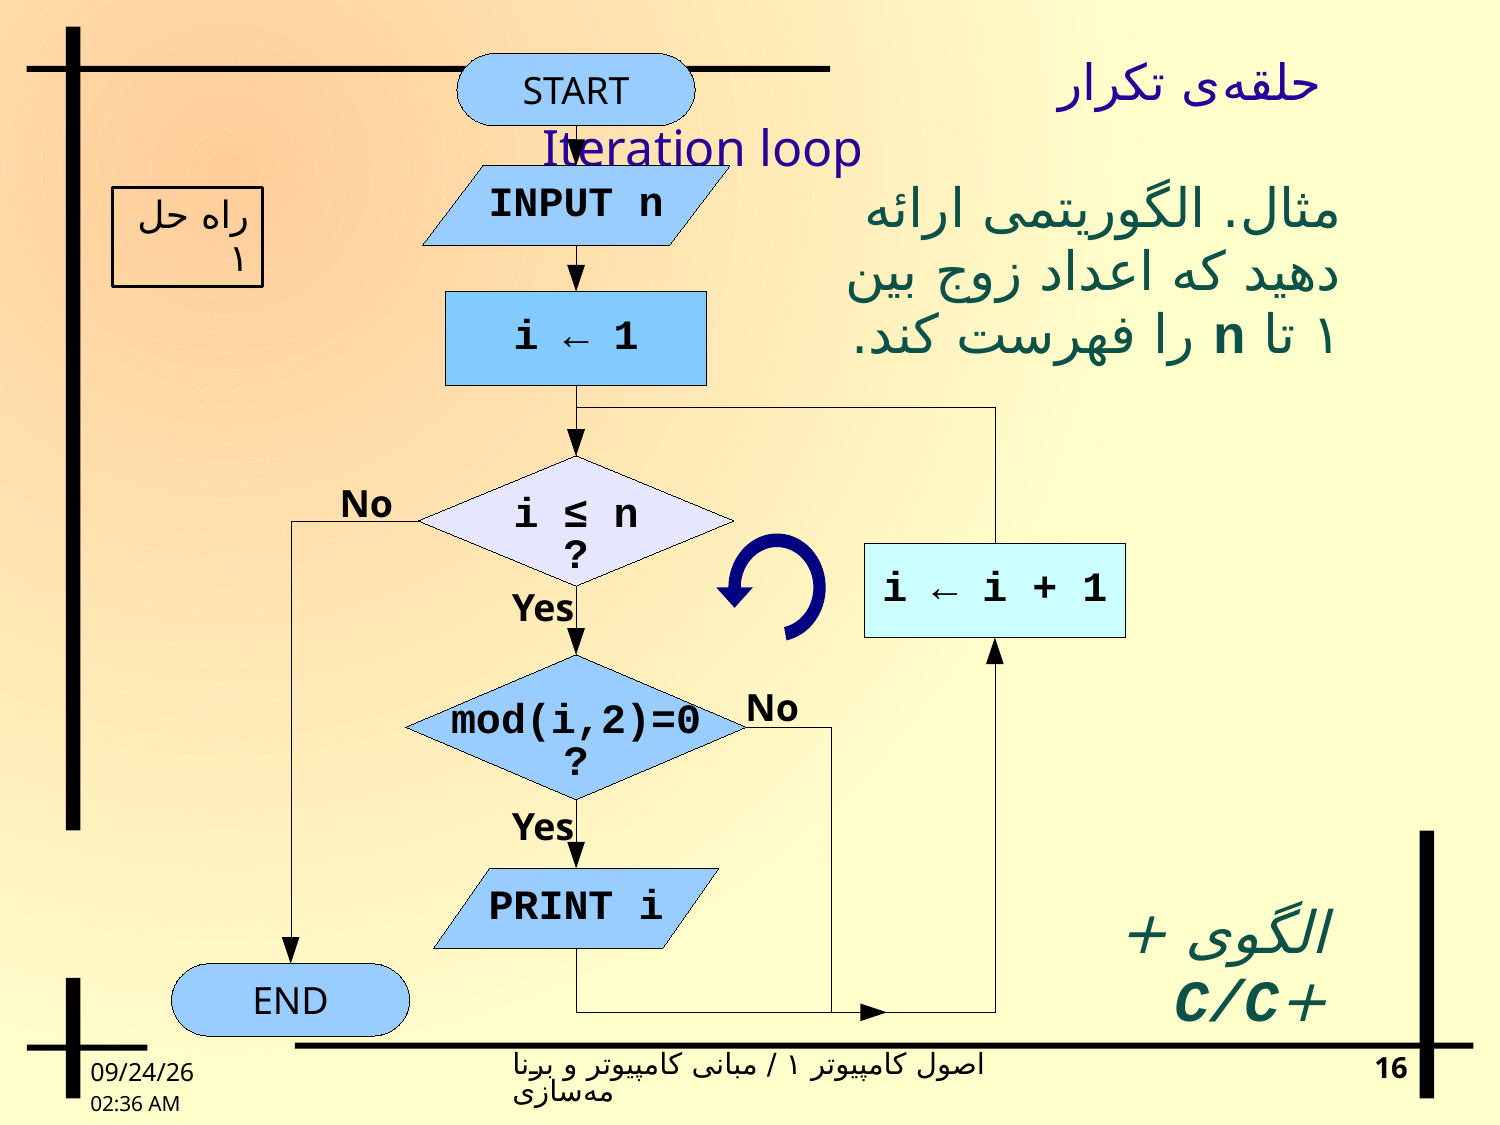

START
# حلقه‌ی تکرار Iteration loop
INPUT n
مثال. الگوریتمی ارائه دهید که اعداد زوج بین ۱ تا n را فهرست کند.
راه حل ۱
i ← 1
i ≤ n
?
No
i ← i + 1
Yes
mod(i,2)=0
?
No
Yes
PRINT i
الگوی ++C/C
END
اصول کامپیوتر ۱ / مبانی کامپیوتر و برنامه‌سازی
16